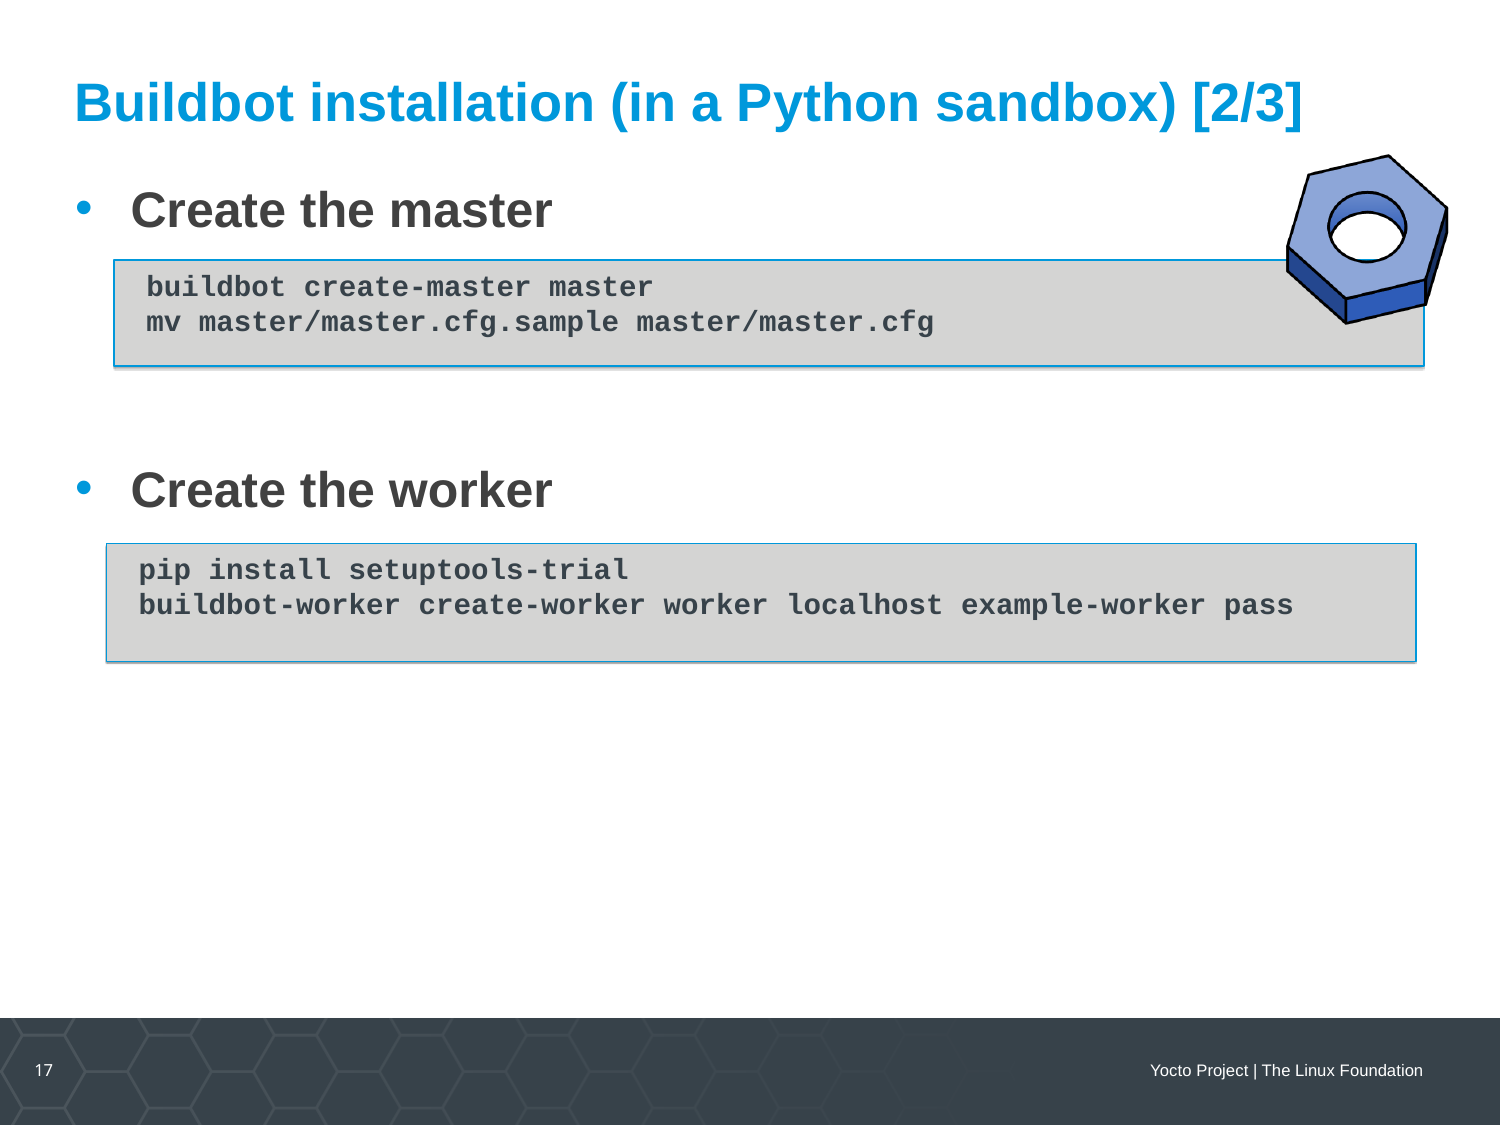

Buildbot installation (in a Python sandbox) [2/3]
Create the master
Create the worker
 buildbot create-master master
 mv master/master.cfg.sample master/master.cfg
 pip install setuptools-trial
 buildbot-worker create-worker worker localhost example-worker pass